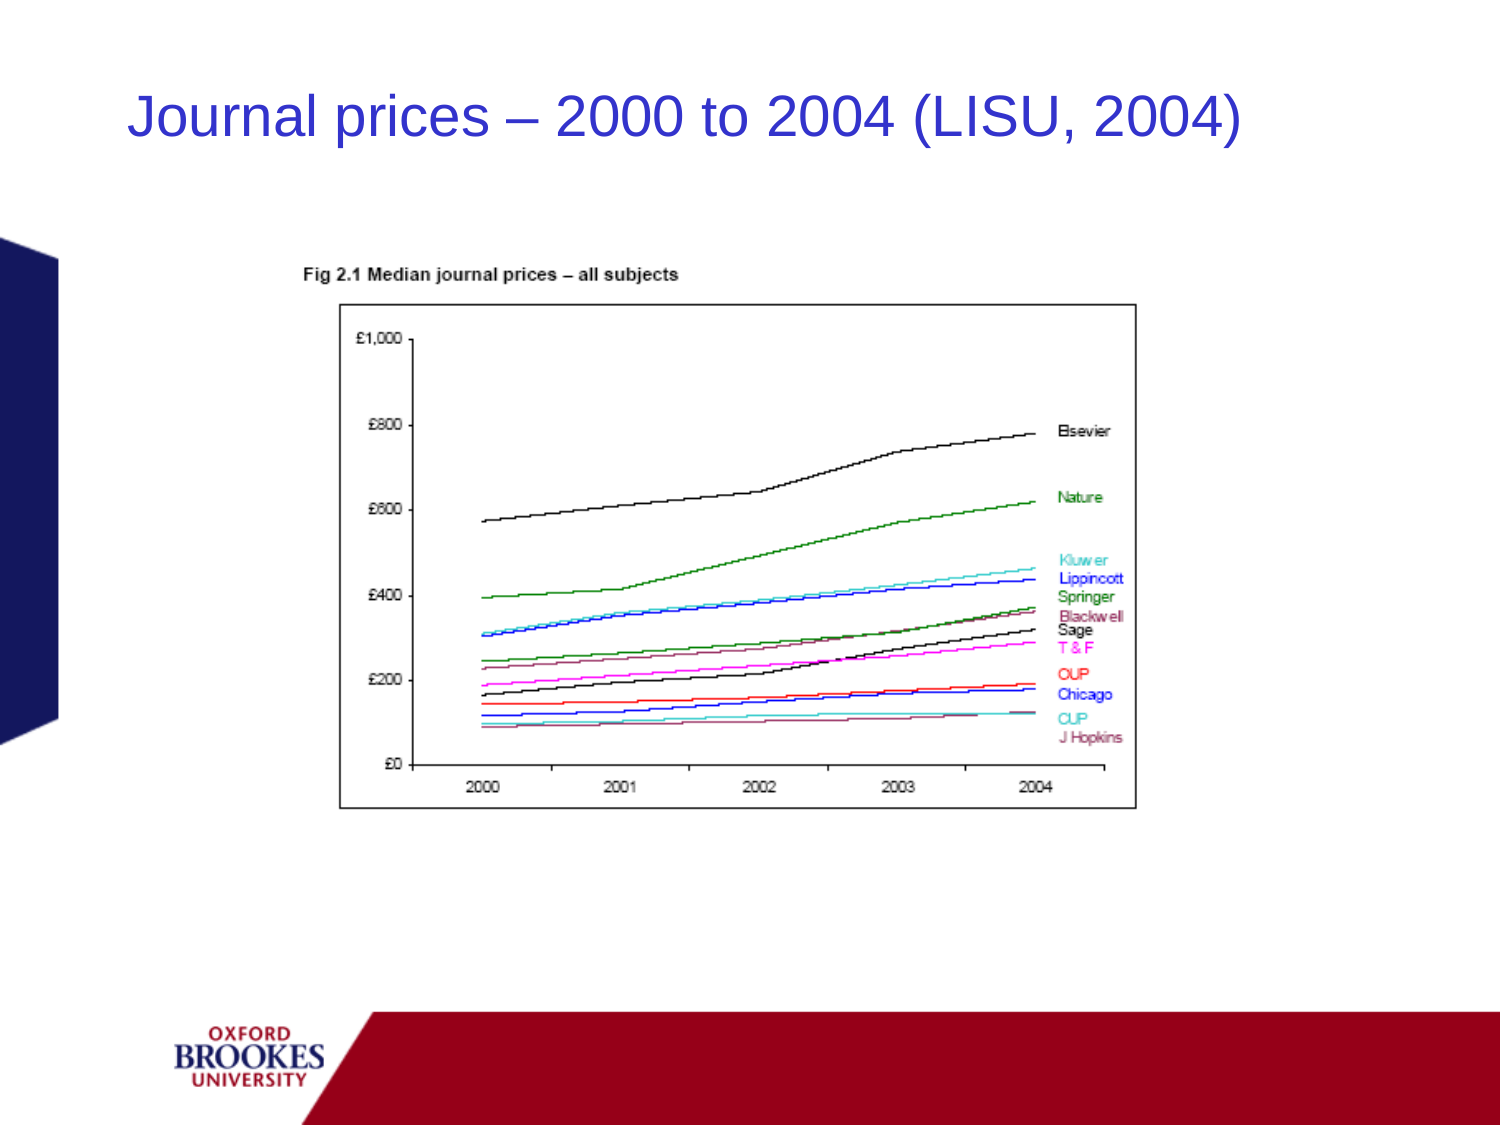

# Journal prices – 2000 to 2004 (LISU, 2004)